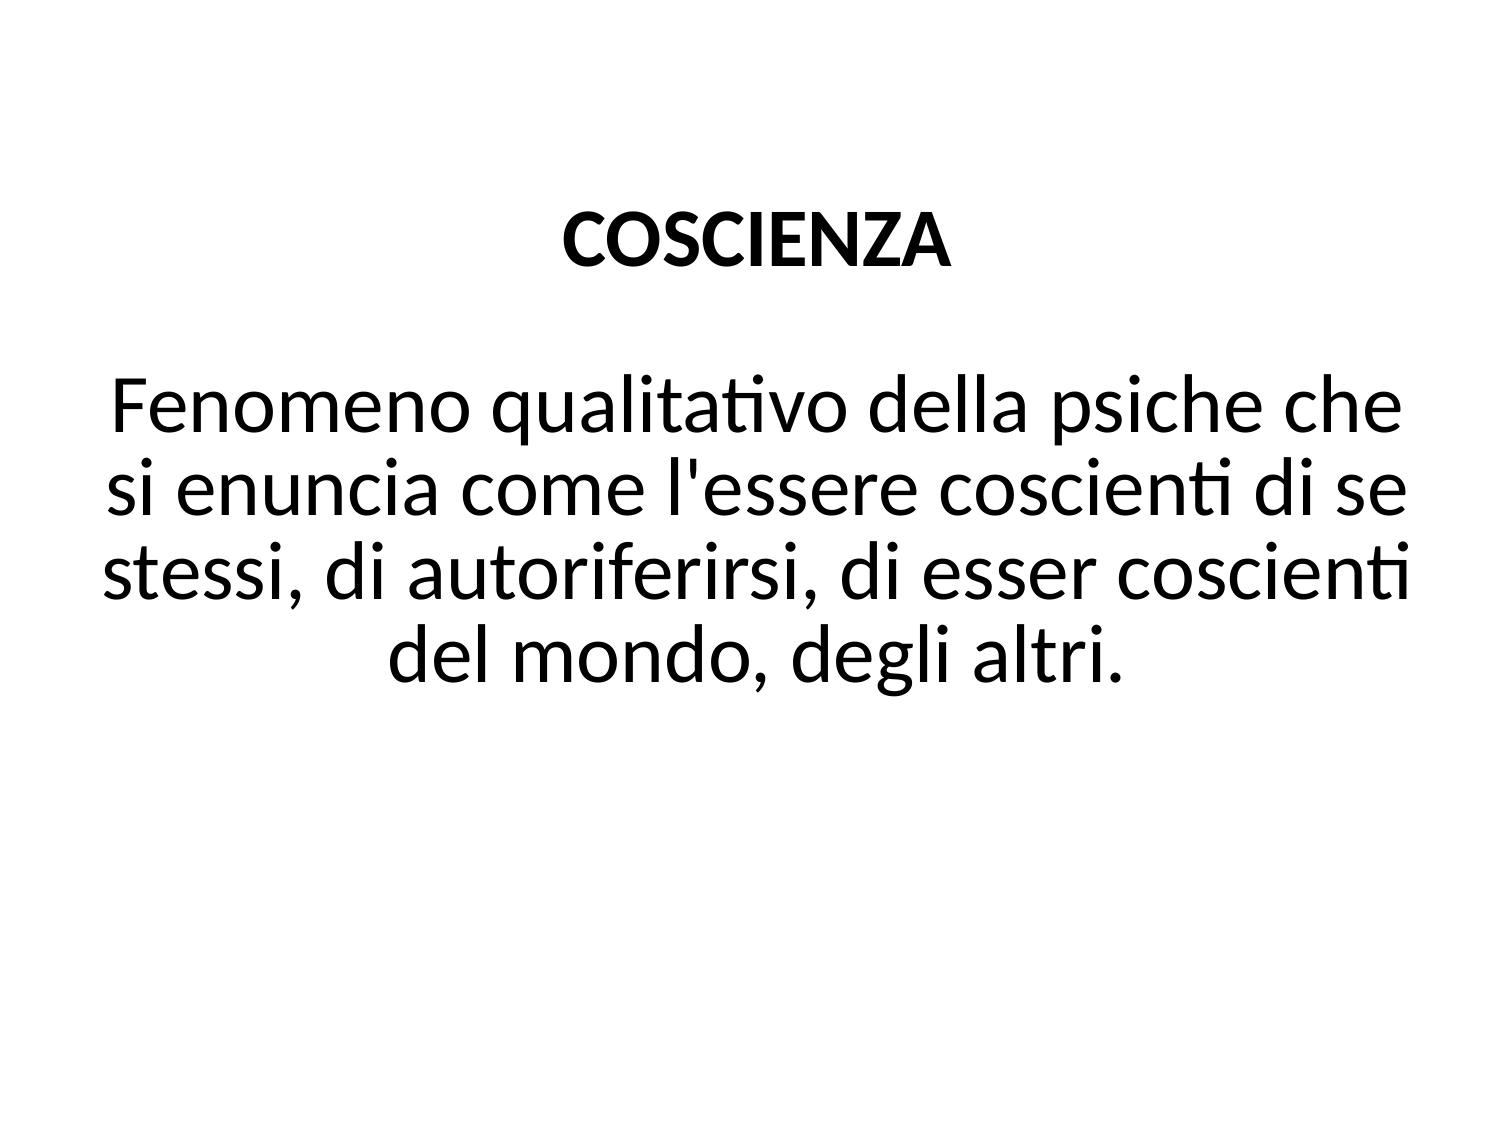

# COSCIENZA Fenomeno qualitativo della psiche che si enuncia come l'essere coscienti di se stessi, di autoriferirsi, di esser coscienti del mondo, degli altri.